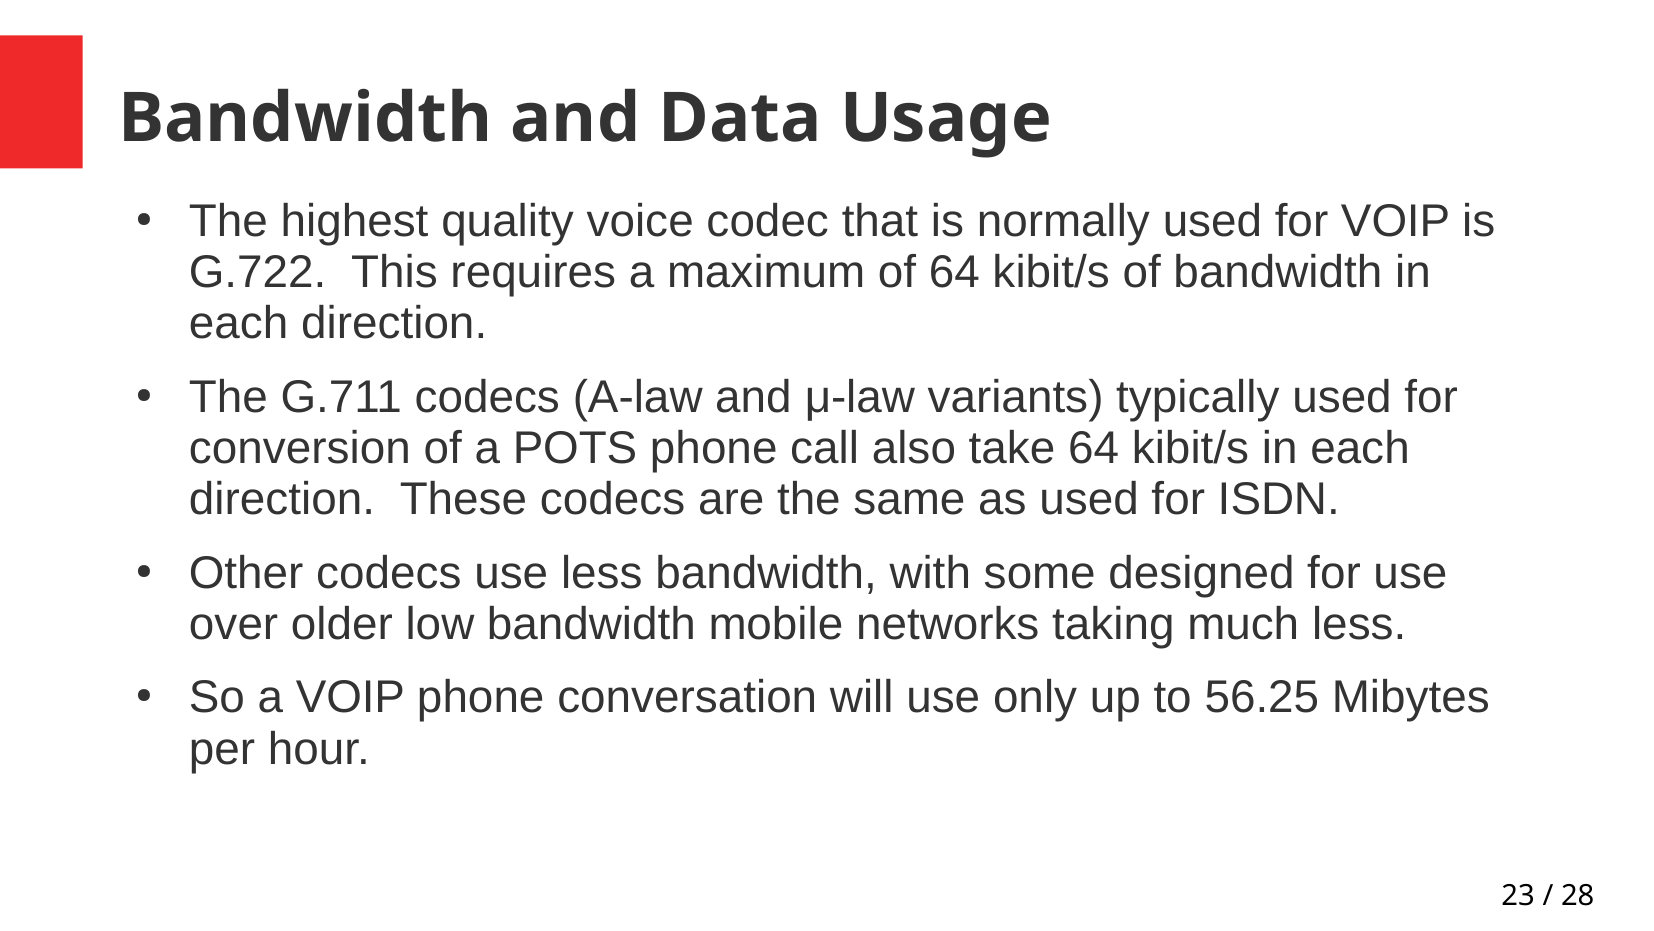

# Bandwidth and Data Usage
The highest quality voice codec that is normally used for VOIP is G.722. This requires a maximum of 64 kibit/s of bandwidth in each direction.
The G.711 codecs (A-law and μ-law variants) typically used for conversion of a POTS phone call also take 64 kibit/s in each direction. These codecs are the same as used for ISDN.
Other codecs use less bandwidth, with some designed for use over older low bandwidth mobile networks taking much less.
So a VOIP phone conversation will use only up to 56.25 Mibytes per hour.
23